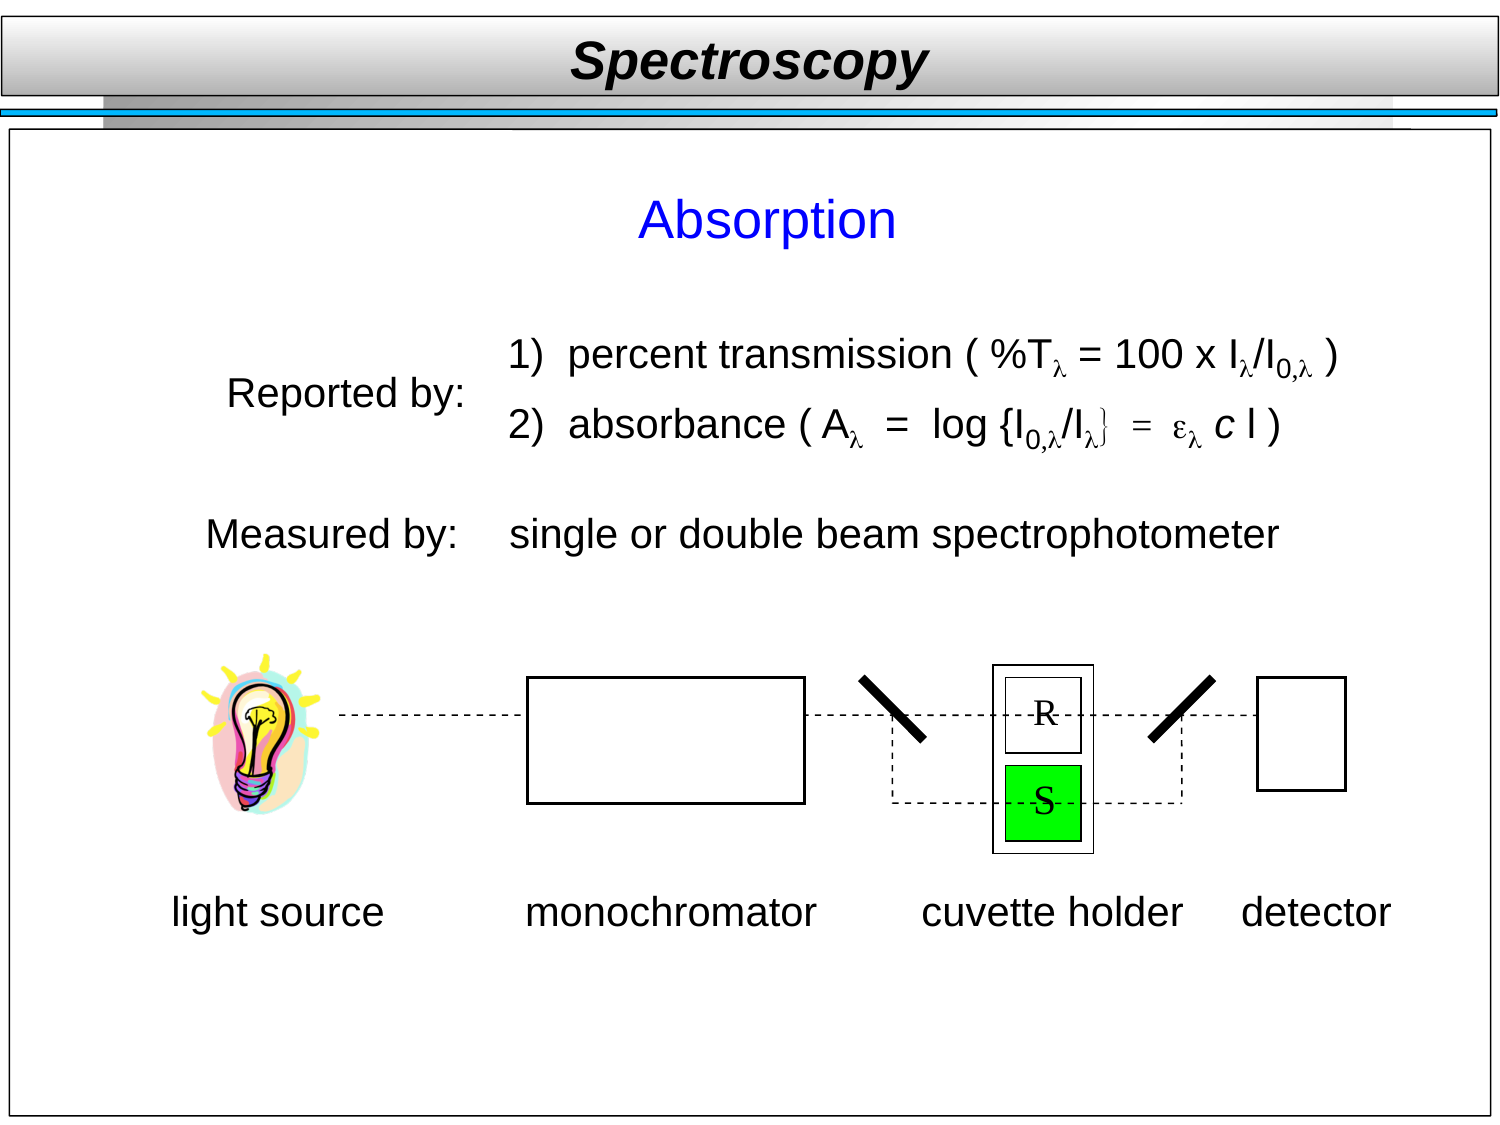

Spectroscopy
# Absorption
1) percent transmission ( %Tl = 100 x Il/I0,l )
Reported by:
2) absorbance ( Al = log {I0,l/Il} = el c l )
Measured by:
single or double beam spectrophotometer
R
S
light source
monochromator
cuvette holder
detector